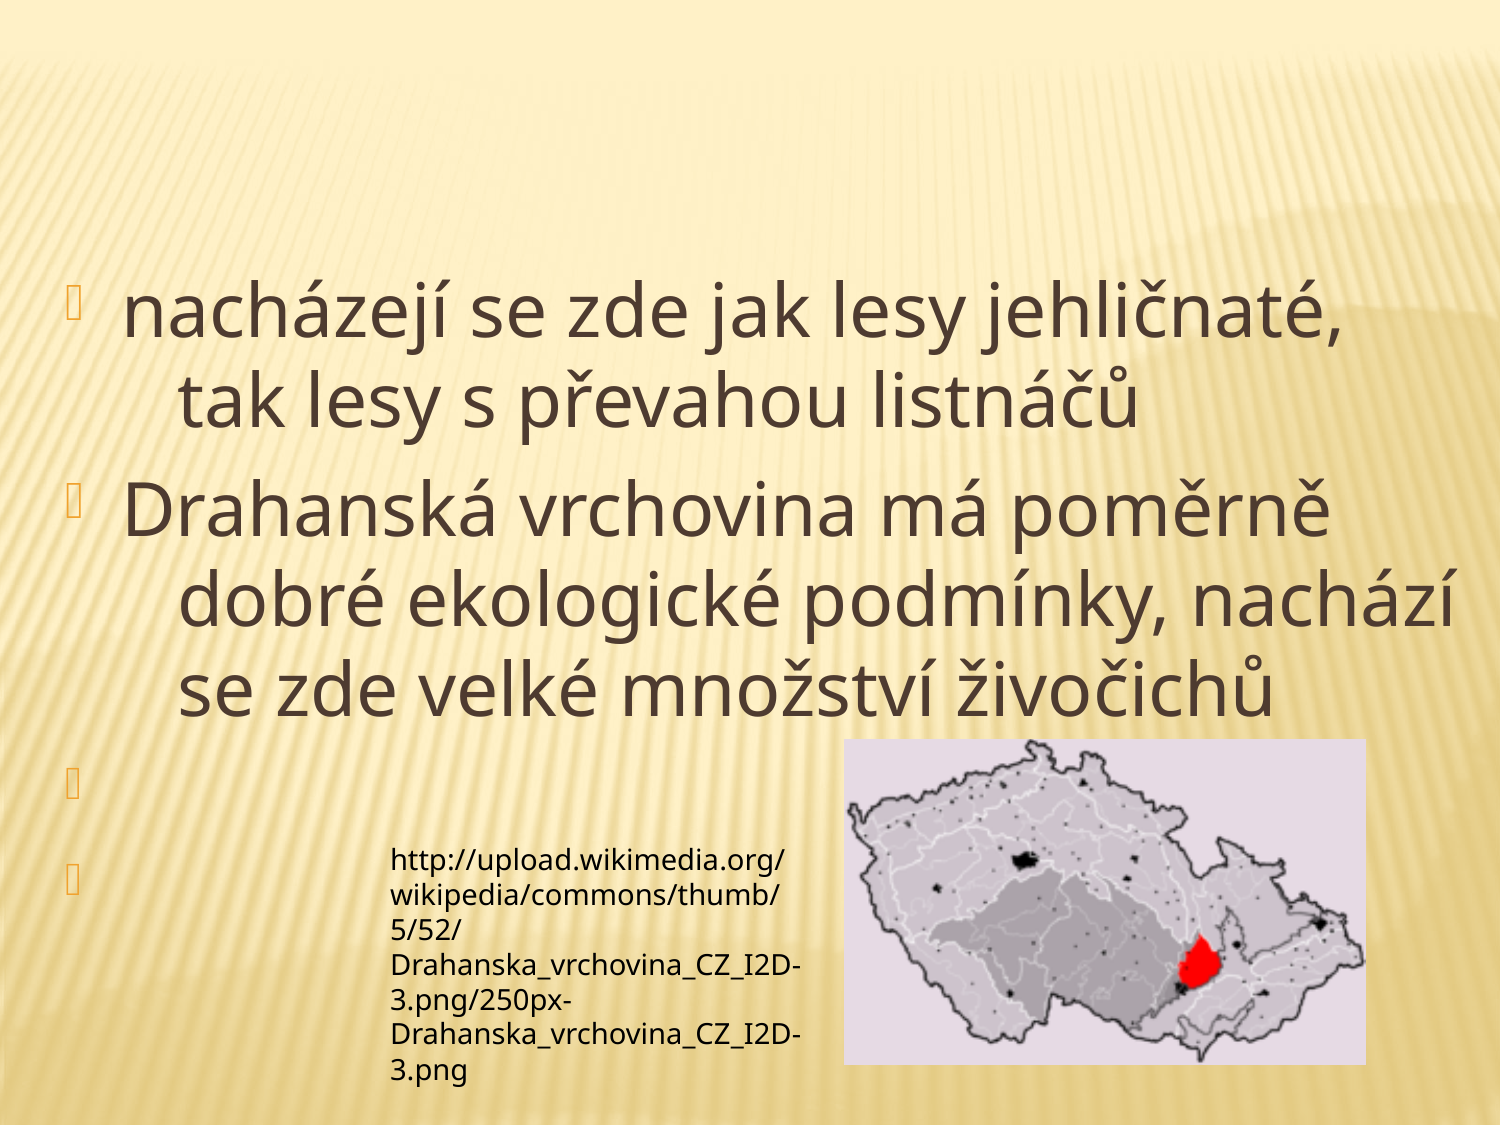

# nacházejí se zde jak lesy jehličnaté, tak lesy s převahou listnáčů
Drahanská vrchovina má poměrně dobré ekologické podmínky, nachází se zde velké množství živočichů
http://upload.wikimedia.org/wikipedia/commons/thumb/5/52/Drahanska_vrchovina_CZ_I2D-3.png/250px-Drahanska_vrchovina_CZ_I2D-3.png